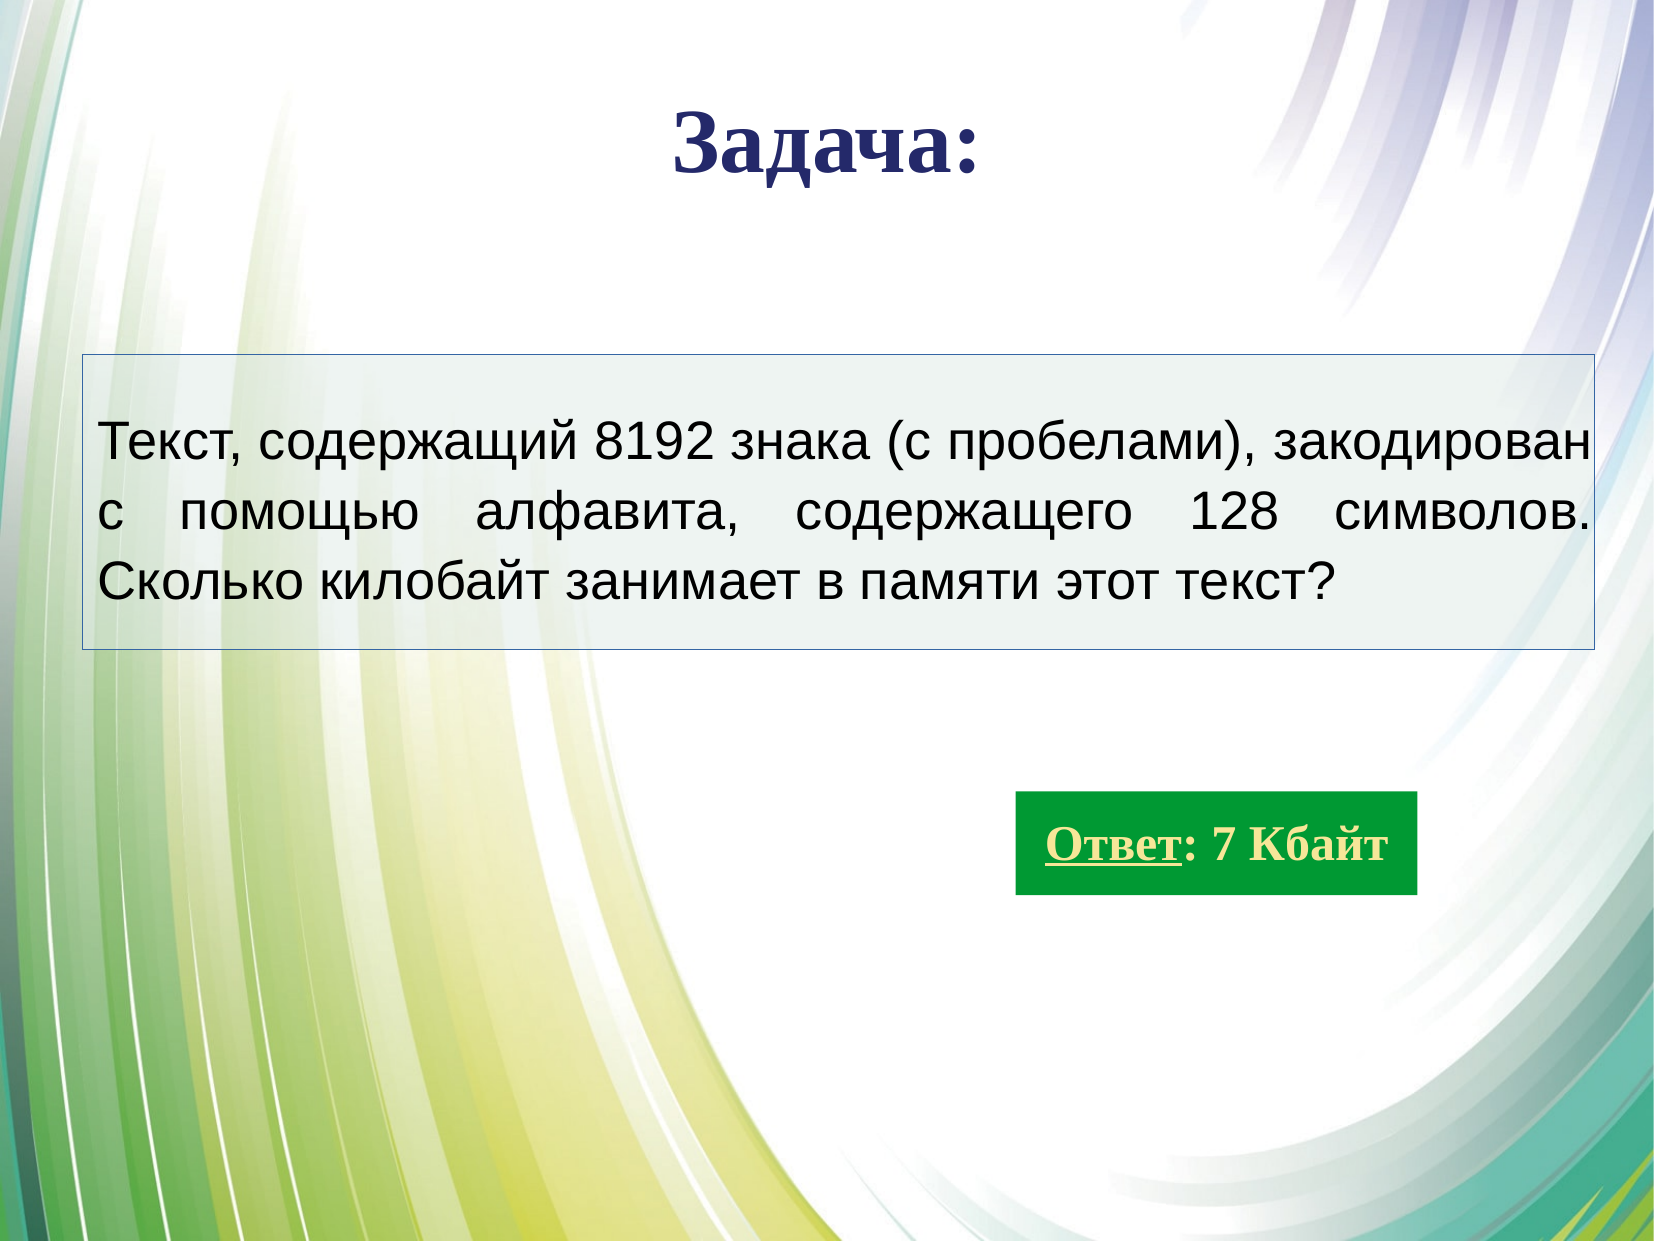

# Задача:
Текст, содержащий 8192 знака (с пробелами), закодирован с помощью алфавита, содержащего 128 символов. Сколько килобайт занимает в памяти этот текст?
Ответ: 7 Кбайт